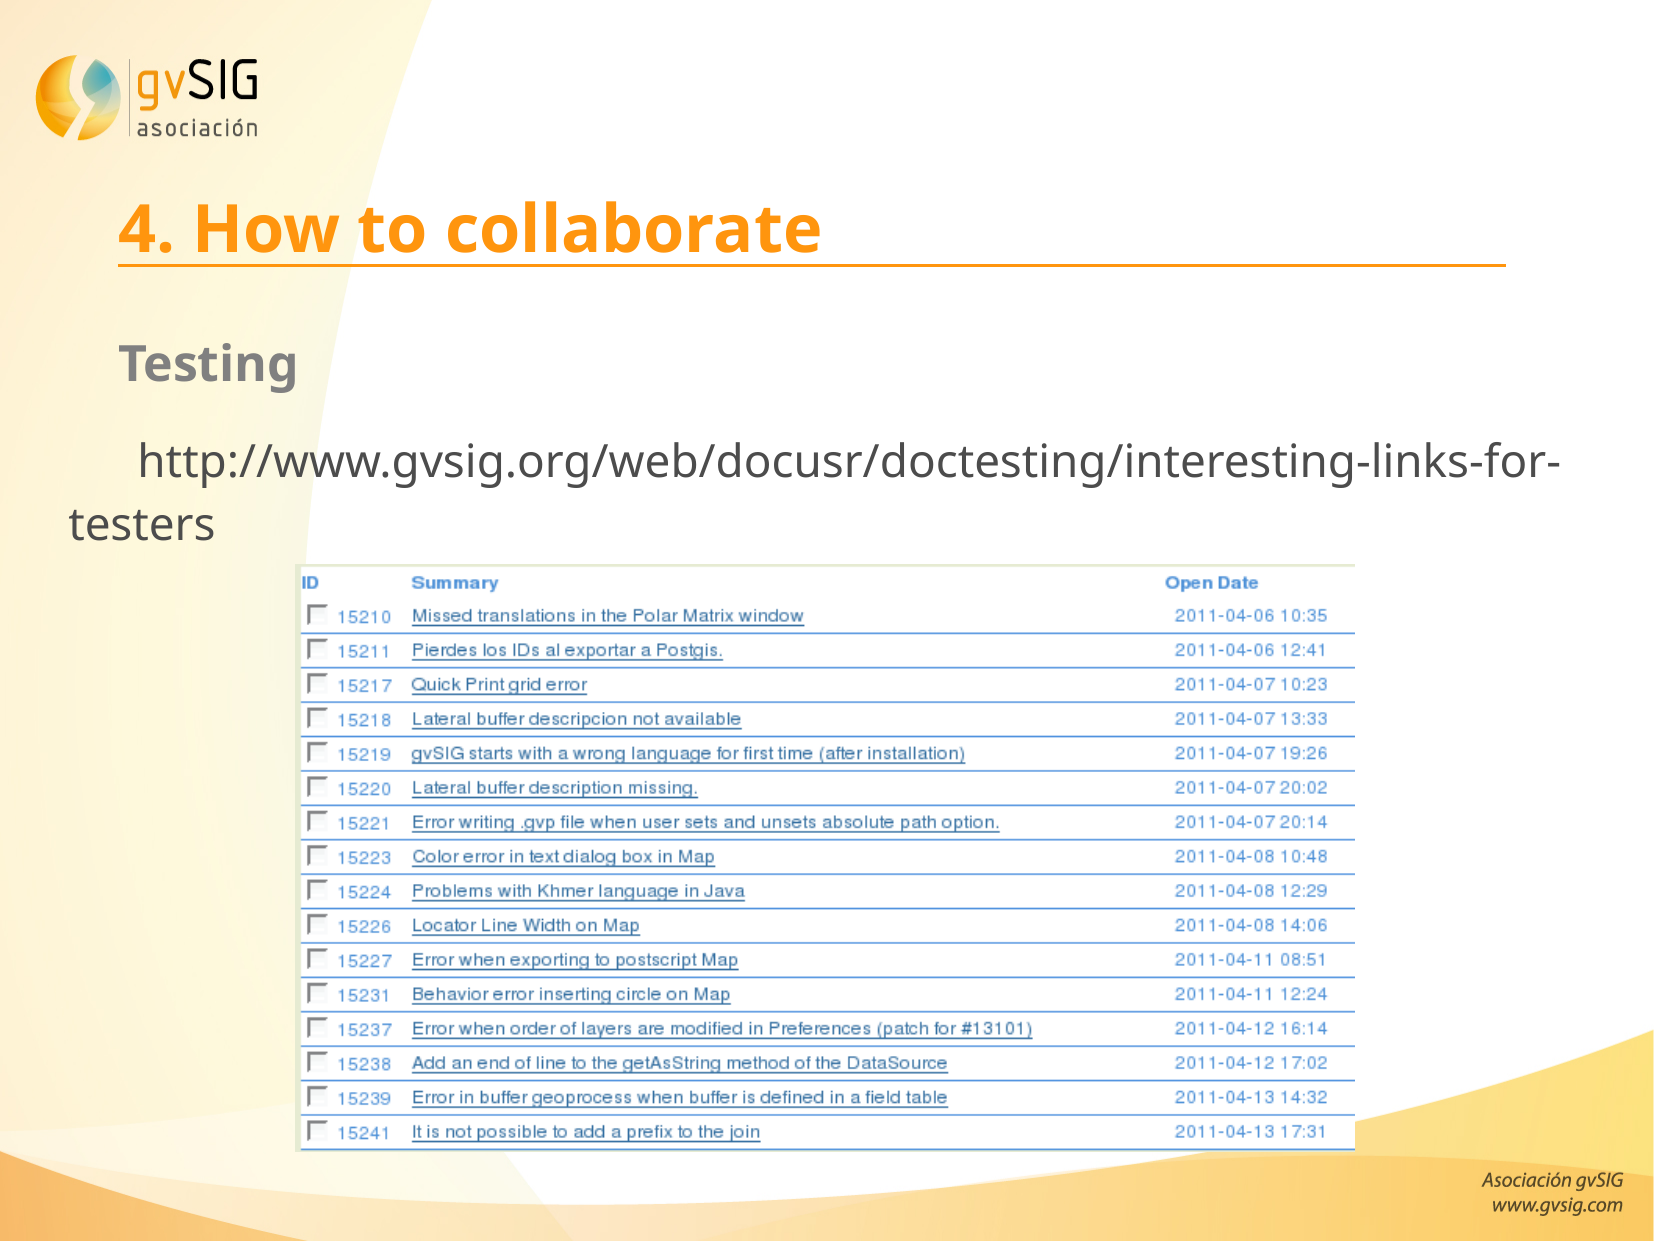

# 4. How to collaborate
Testing
 http://www.gvsig.org/web/docusr/doctesting/interesting-links-for-testers